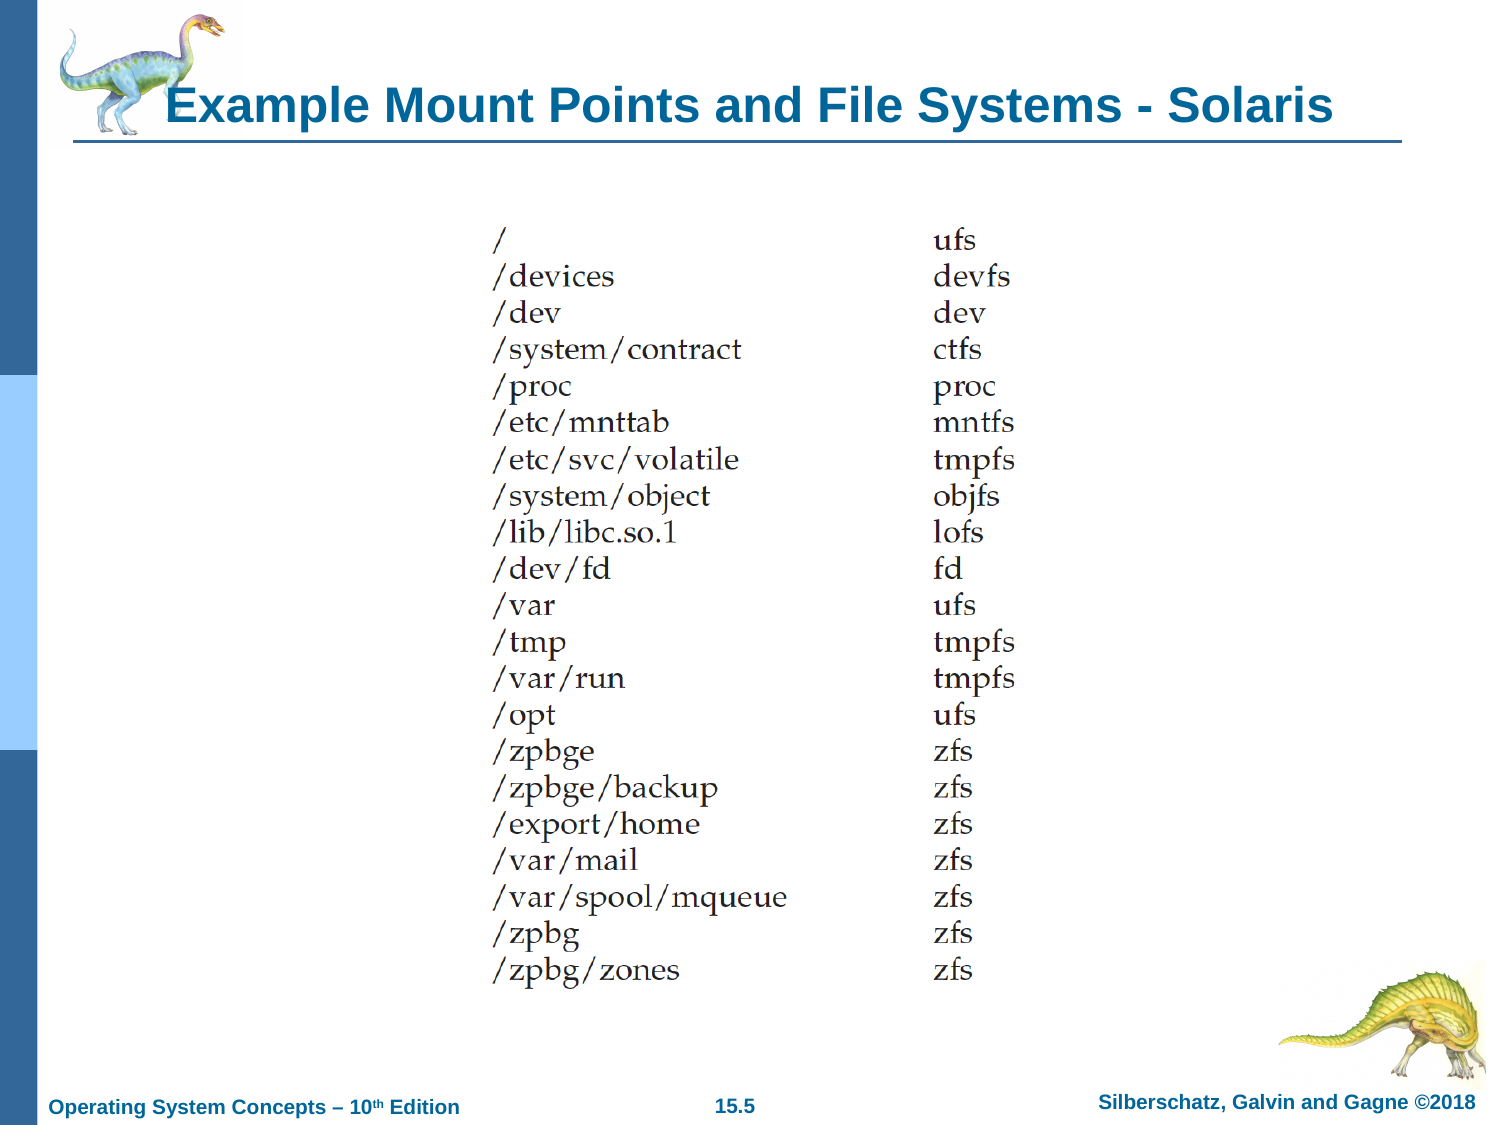

# Example Mount Points and File Systems - Solaris